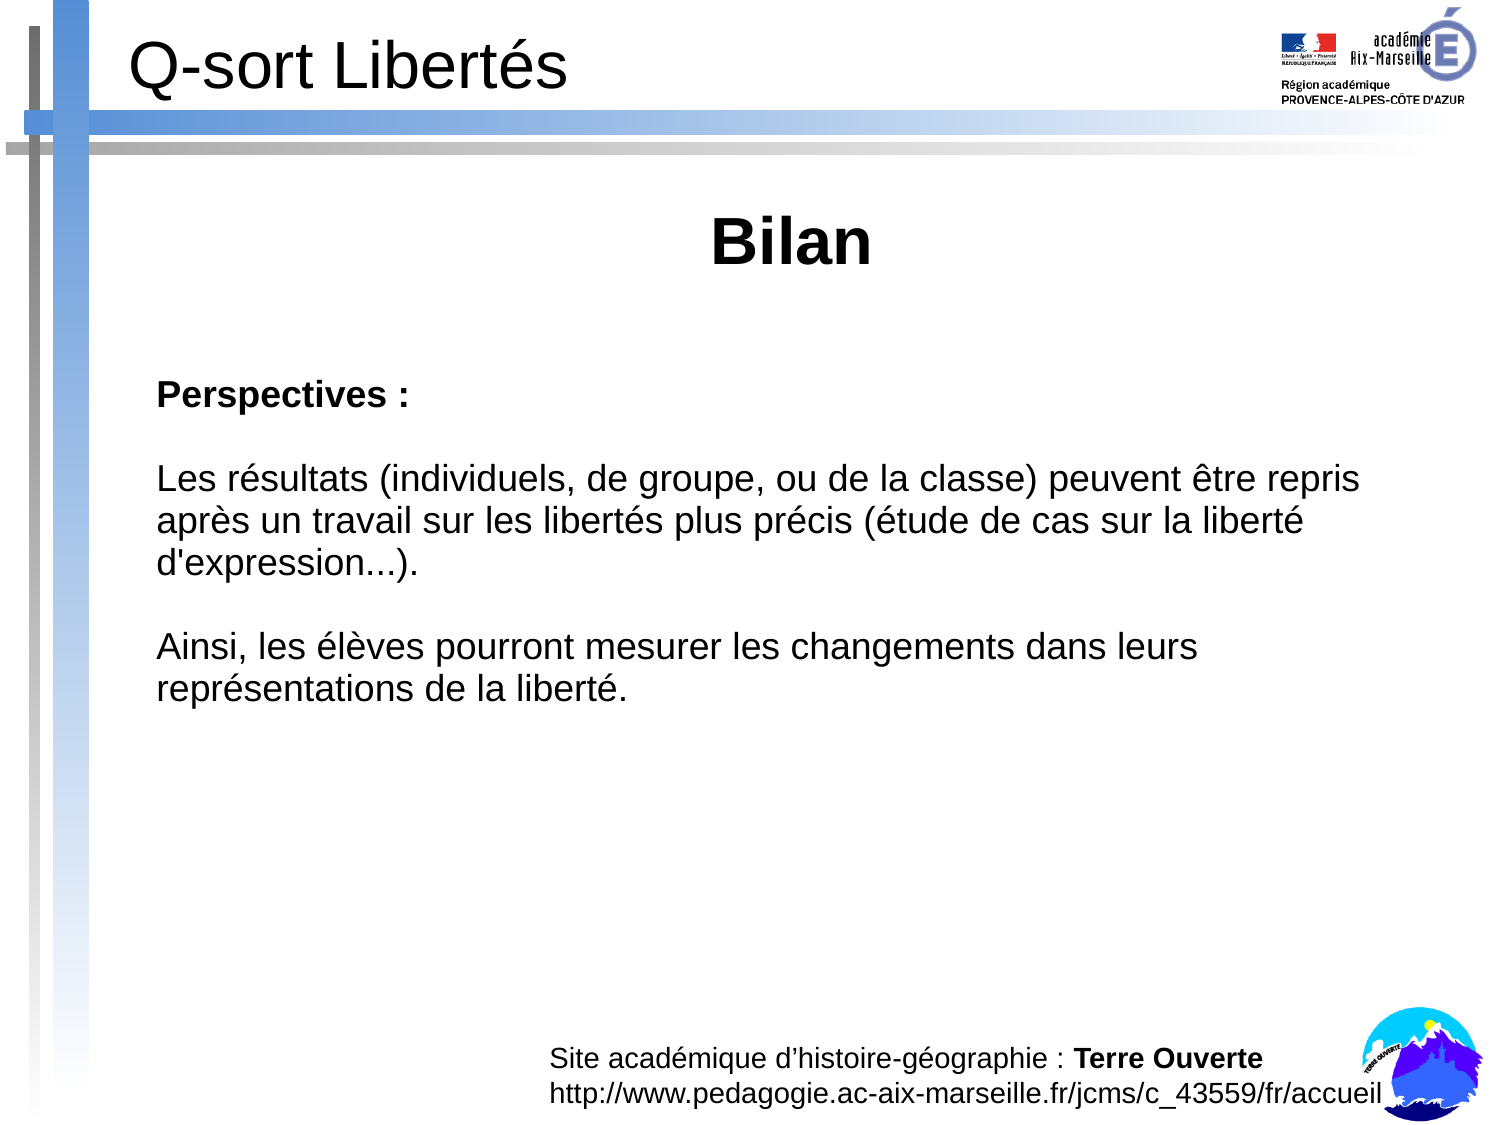

Q-sort Libertés
Bilan
Perspectives :
Les résultats (individuels, de groupe, ou de la classe) peuvent être repris après un travail sur les libertés plus précis (étude de cas sur la liberté d'expression...).
Ainsi, les élèves pourront mesurer les changements dans leurs représentations de la liberté.
Site académique d’histoire-géographie : Terre Ouverte
http://www.pedagogie.ac-aix-marseille.fr/jcms/c_43559/fr/accueil